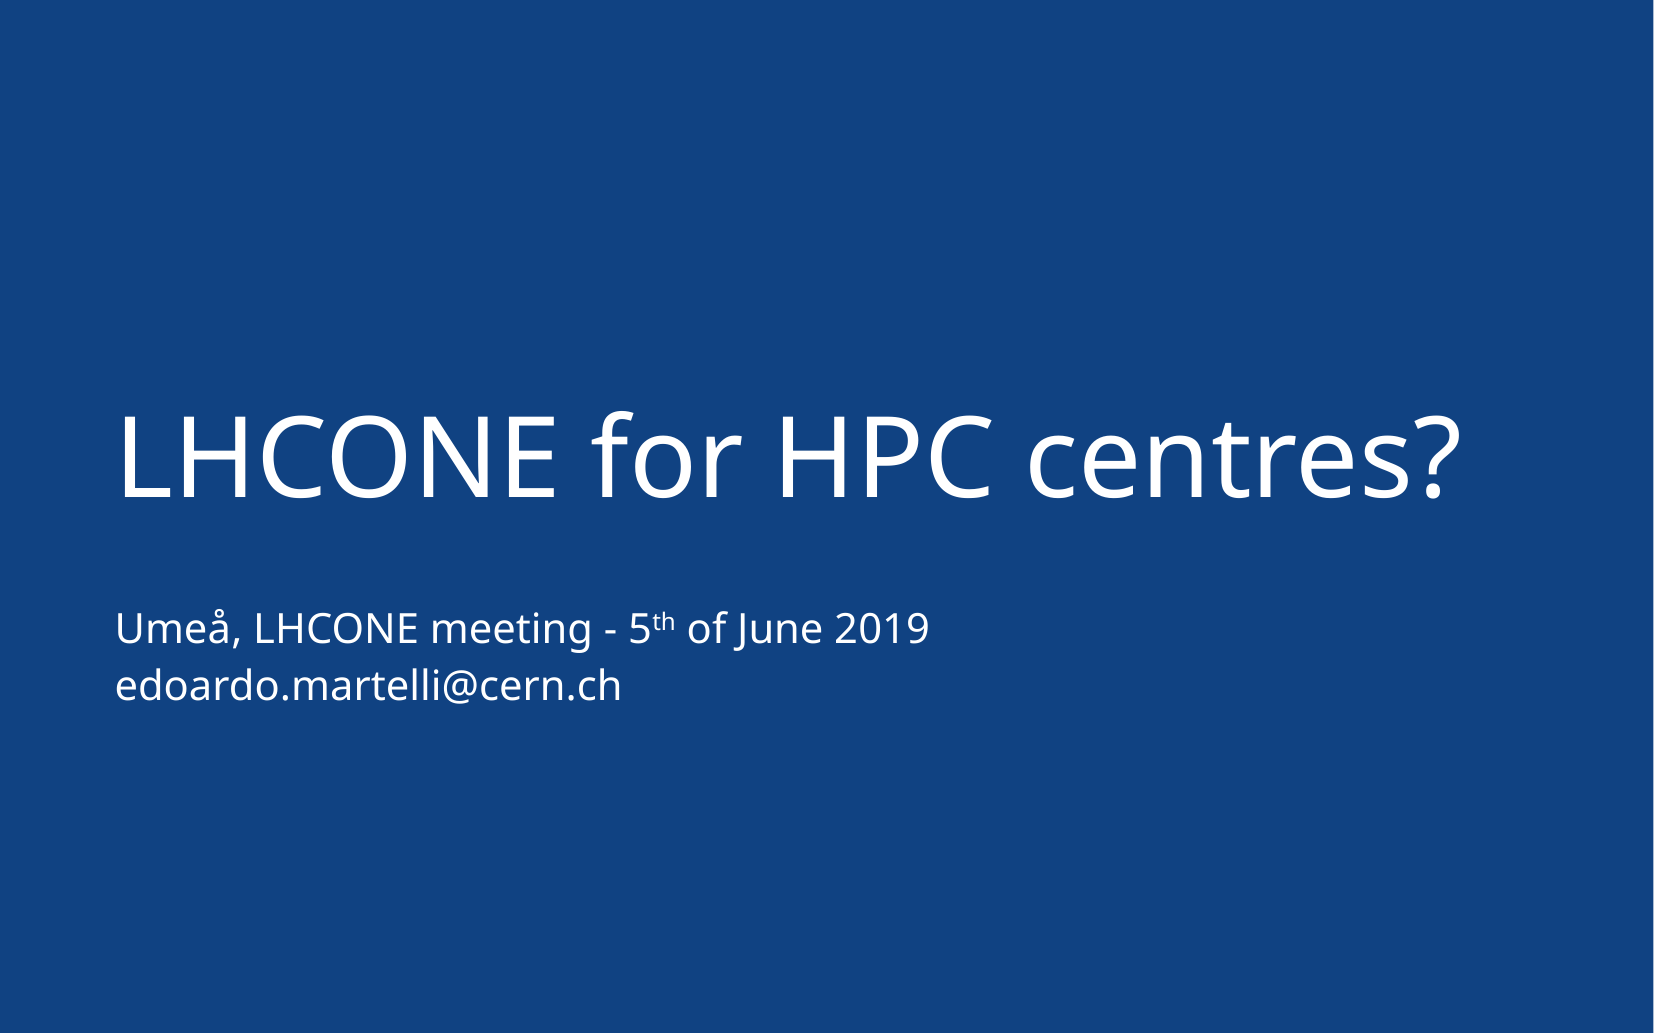

# LHCONE for HPC centres? Umeå, LHCONE meeting - 5th of June 2019 edoardo.martelli@cern.ch